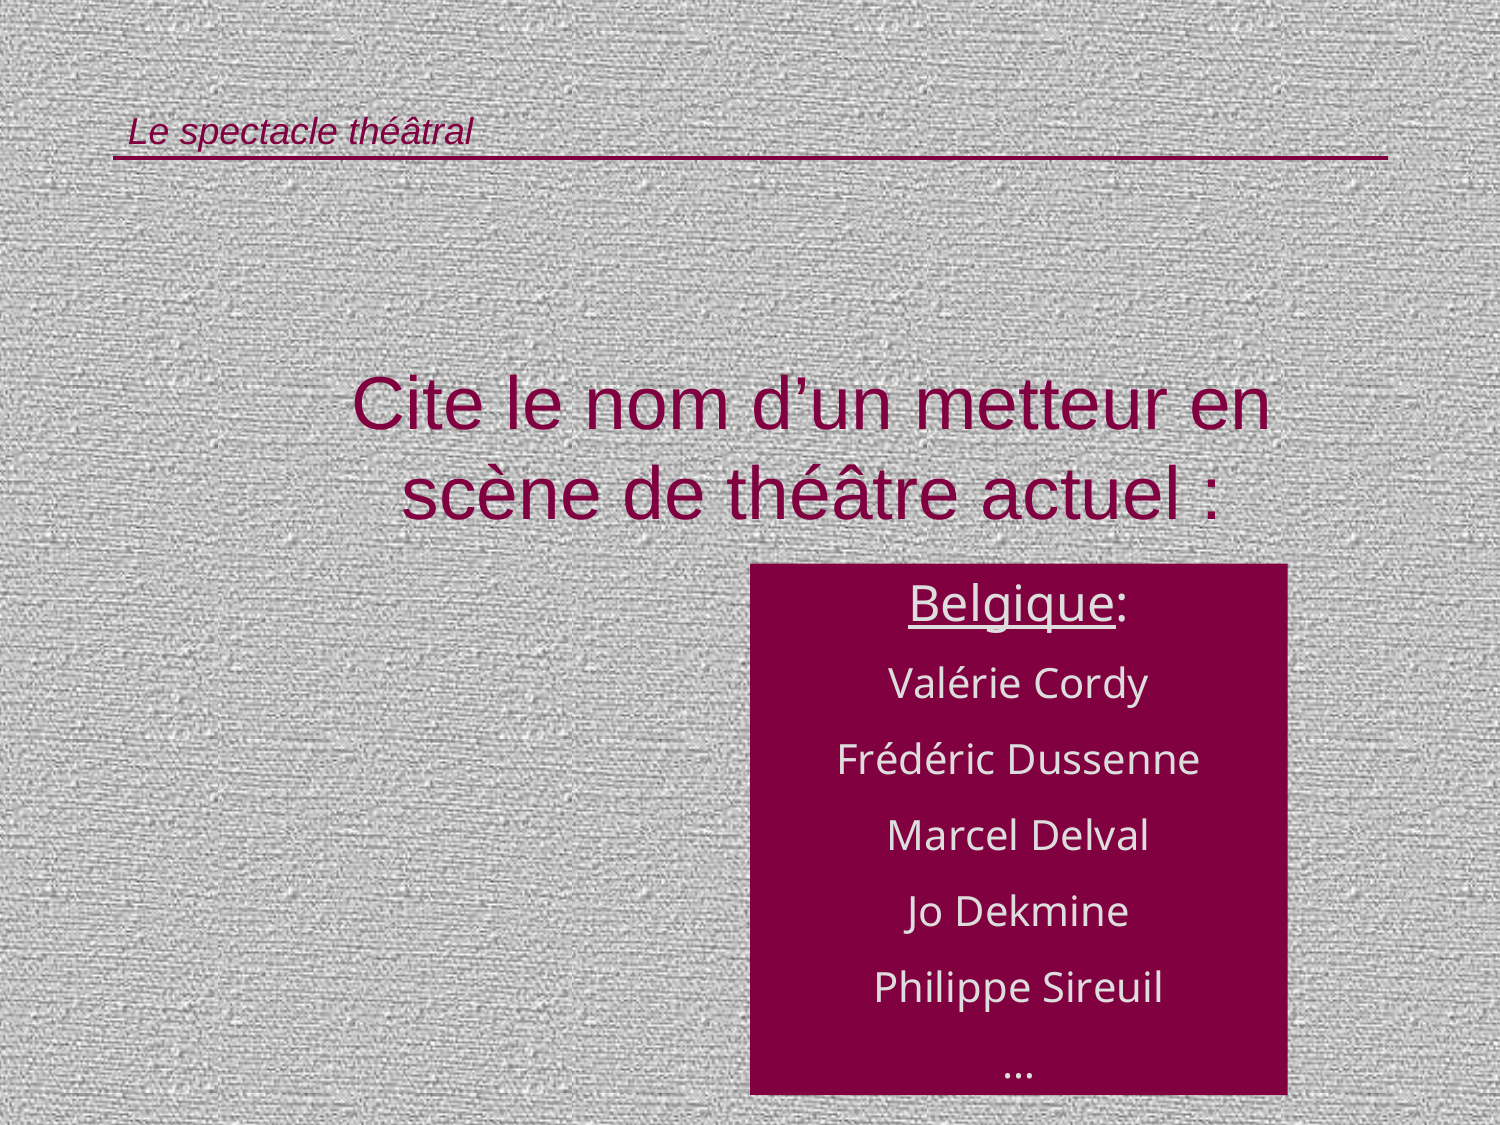

Cite le nom d’un metteur en scène de théâtre actuel :
Belgique:
Valérie Cordy
Frédéric Dussenne
Marcel Delval
Jo Dekmine
Philippe Sireuil
…
16